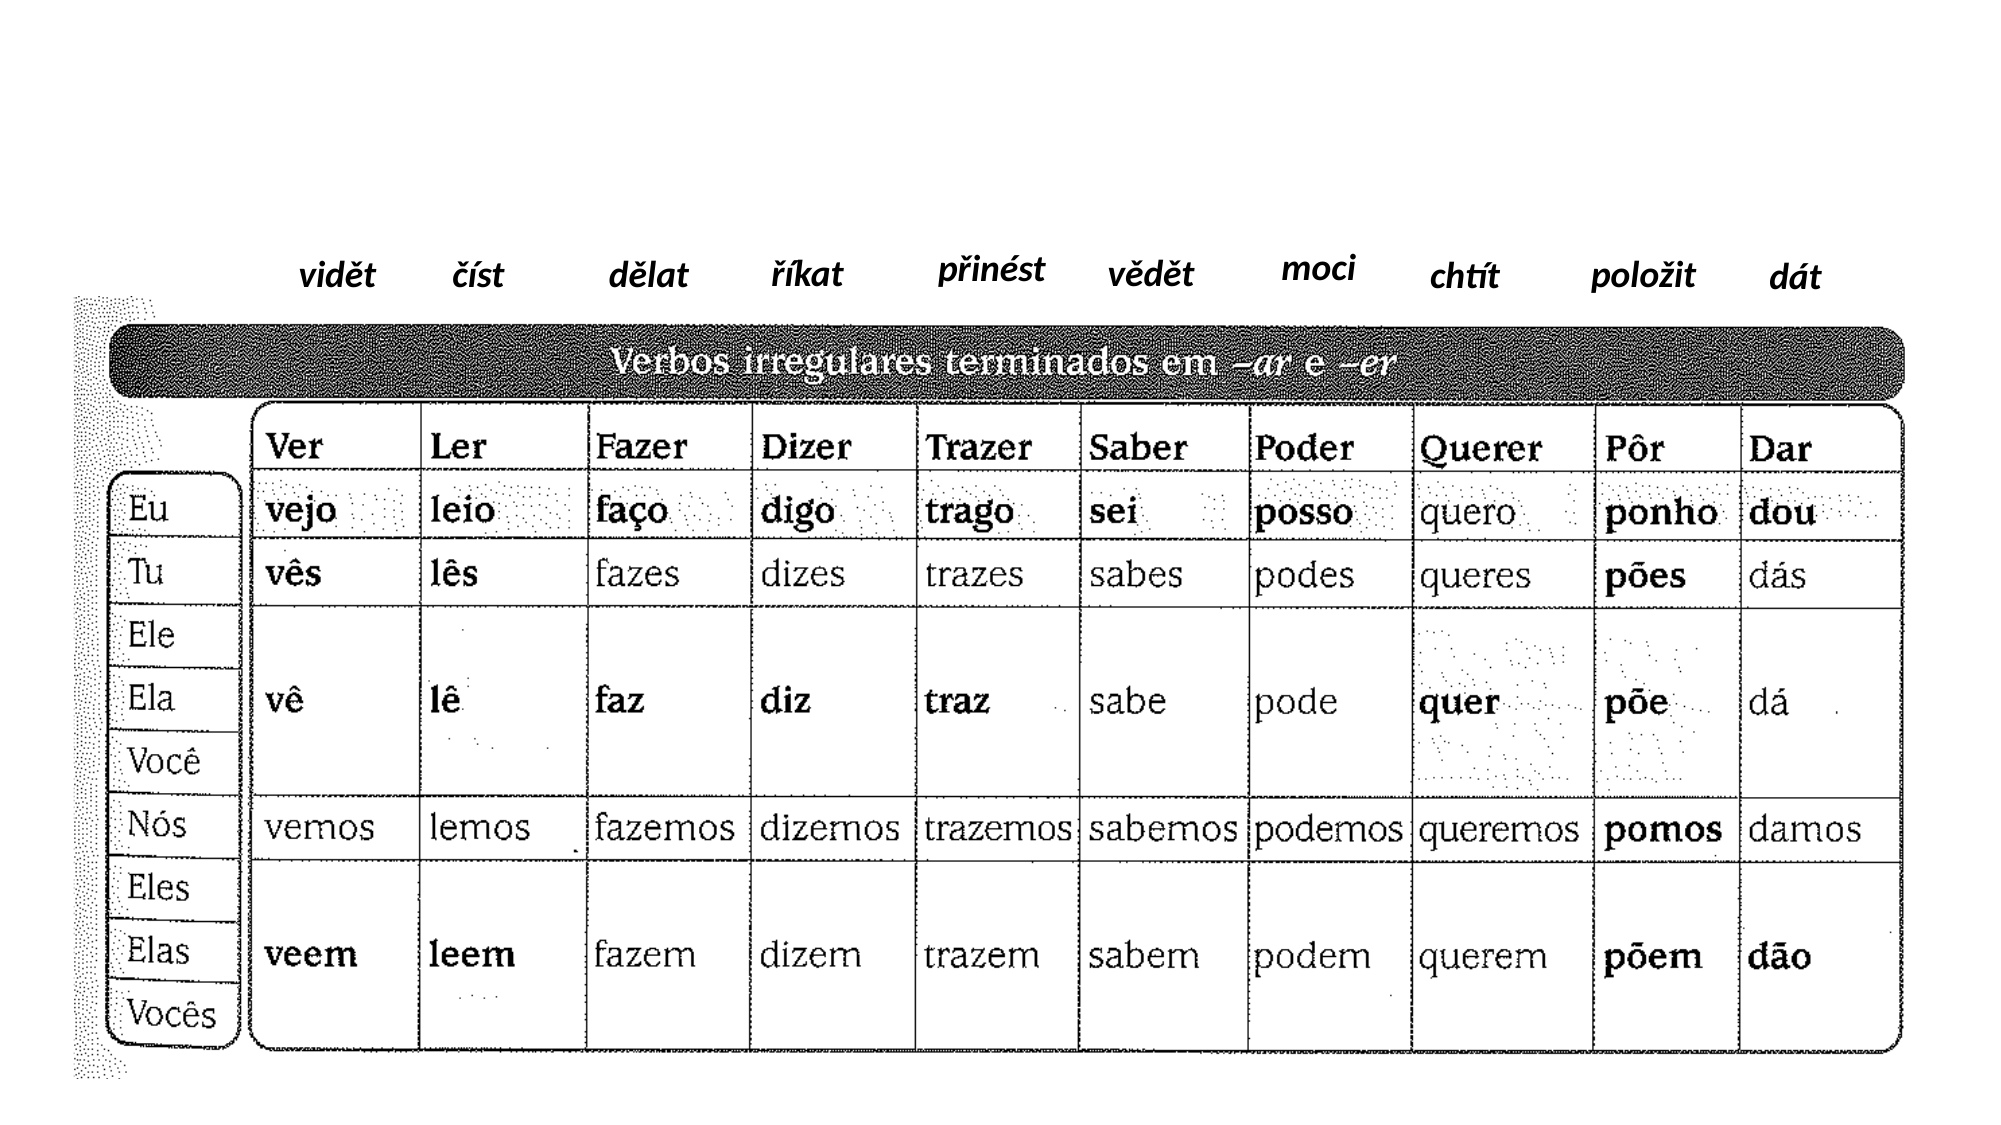

moci
přinést
říkat
vědět
položit
vidět
dělat
číst
chtít
dát